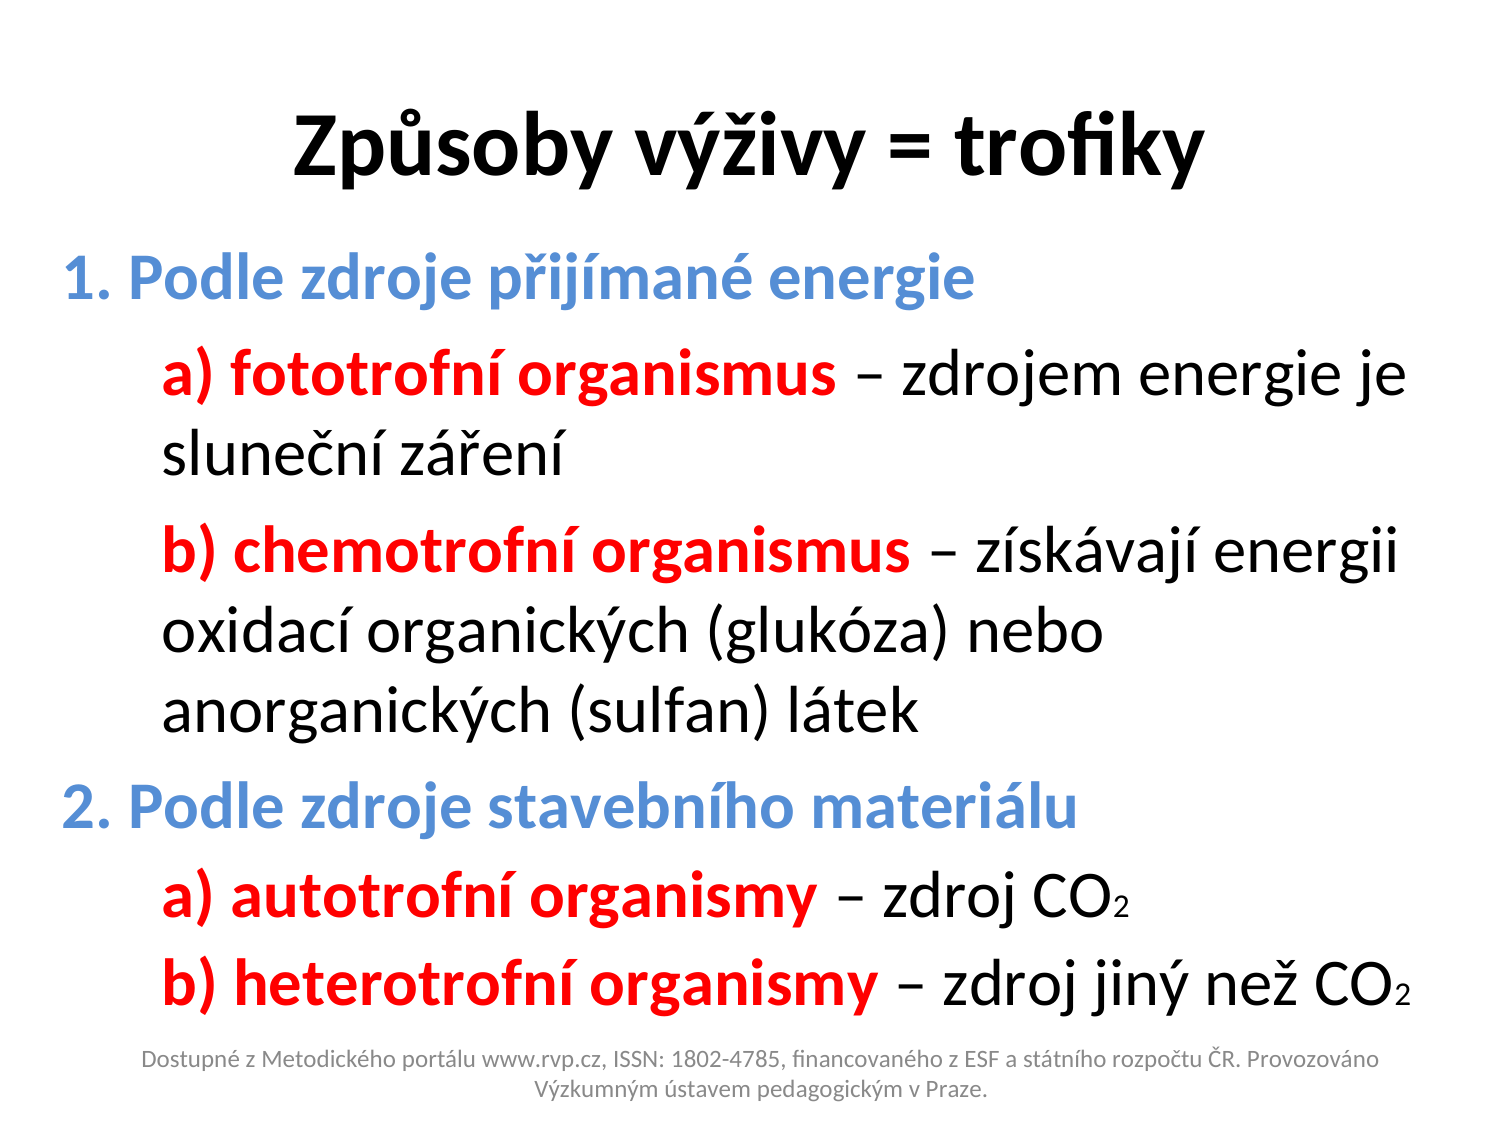

# Způsoby výživy = trofiky
1. Podle zdroje přijímané energie
	a) fototrofní organismus – zdrojem energie je sluneční záření
	b) chemotrofní organismus – získávají energii oxidací organických (glukóza) nebo anorganických (sulfan) látek
2. Podle zdroje stavebního materiálu
	a) autotrofní organismy – zdroj CO2
	b) heterotrofní organismy – zdroj jiný než CO2
Dostupné z Metodického portálu www.rvp.cz, ISSN: 1802-4785, financovaného z ESF a státního rozpočtu ČR. Provozováno Výzkumným ústavem pedagogickým v Praze.